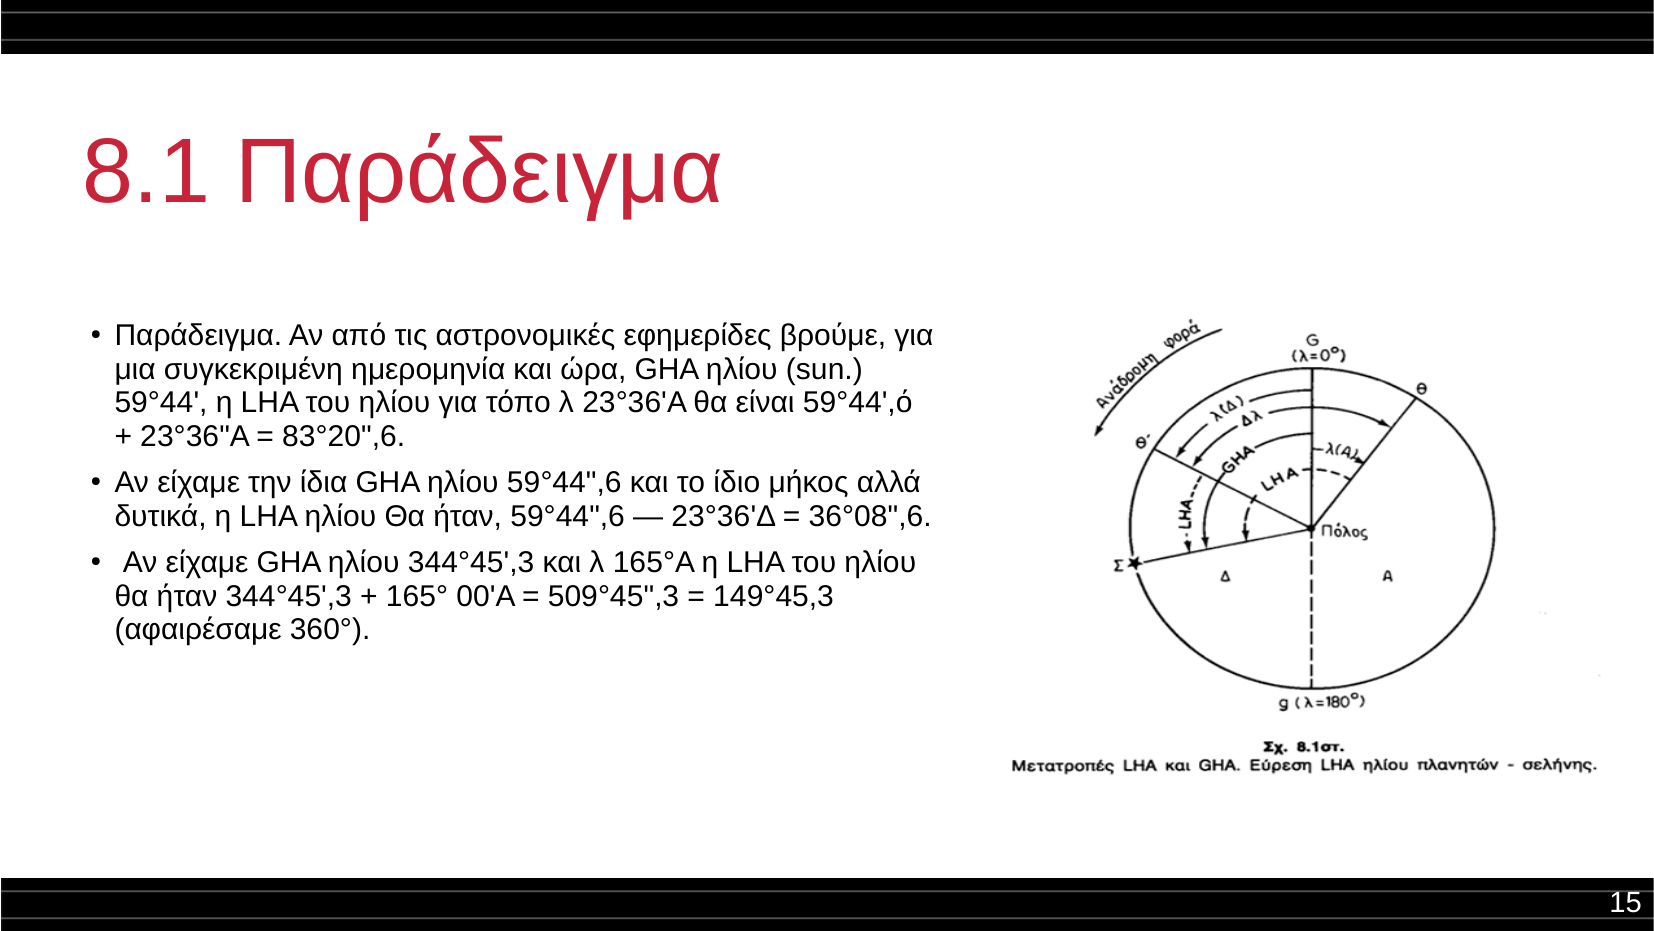

# 8.1 Παράδειγμα
Παράδειγμα. Αν από τις αστρονομικές εφημερίδες βρούμε, για μια συγκεκριμένη ημερομηνία και ώρα, GHA ηλίου (sun.) 59°44', η LΗΑ του ηλίου για τόπο λ 23°36'Α θα είναι 59°44',ό + 23°36"Α = 83°20",6.
Αν είχαμε την ίδια GΗΑ ηλίου 59°44",6 και το ίδιο μήκος αλλά δυτικά, η LΗΑ ηλίου Θα ήταν, 59°44",6 — 23°36'Δ = 36°08",6.
 Αν είχαμε GHA ηλίου 344°45',3 και λ 165°Α η LΗΑ του ηλίου θα ήταν 344°45',3 + 165° 00'Α = 509°45",3 = 149°45,3 (αφαιρέσαμε 360°).